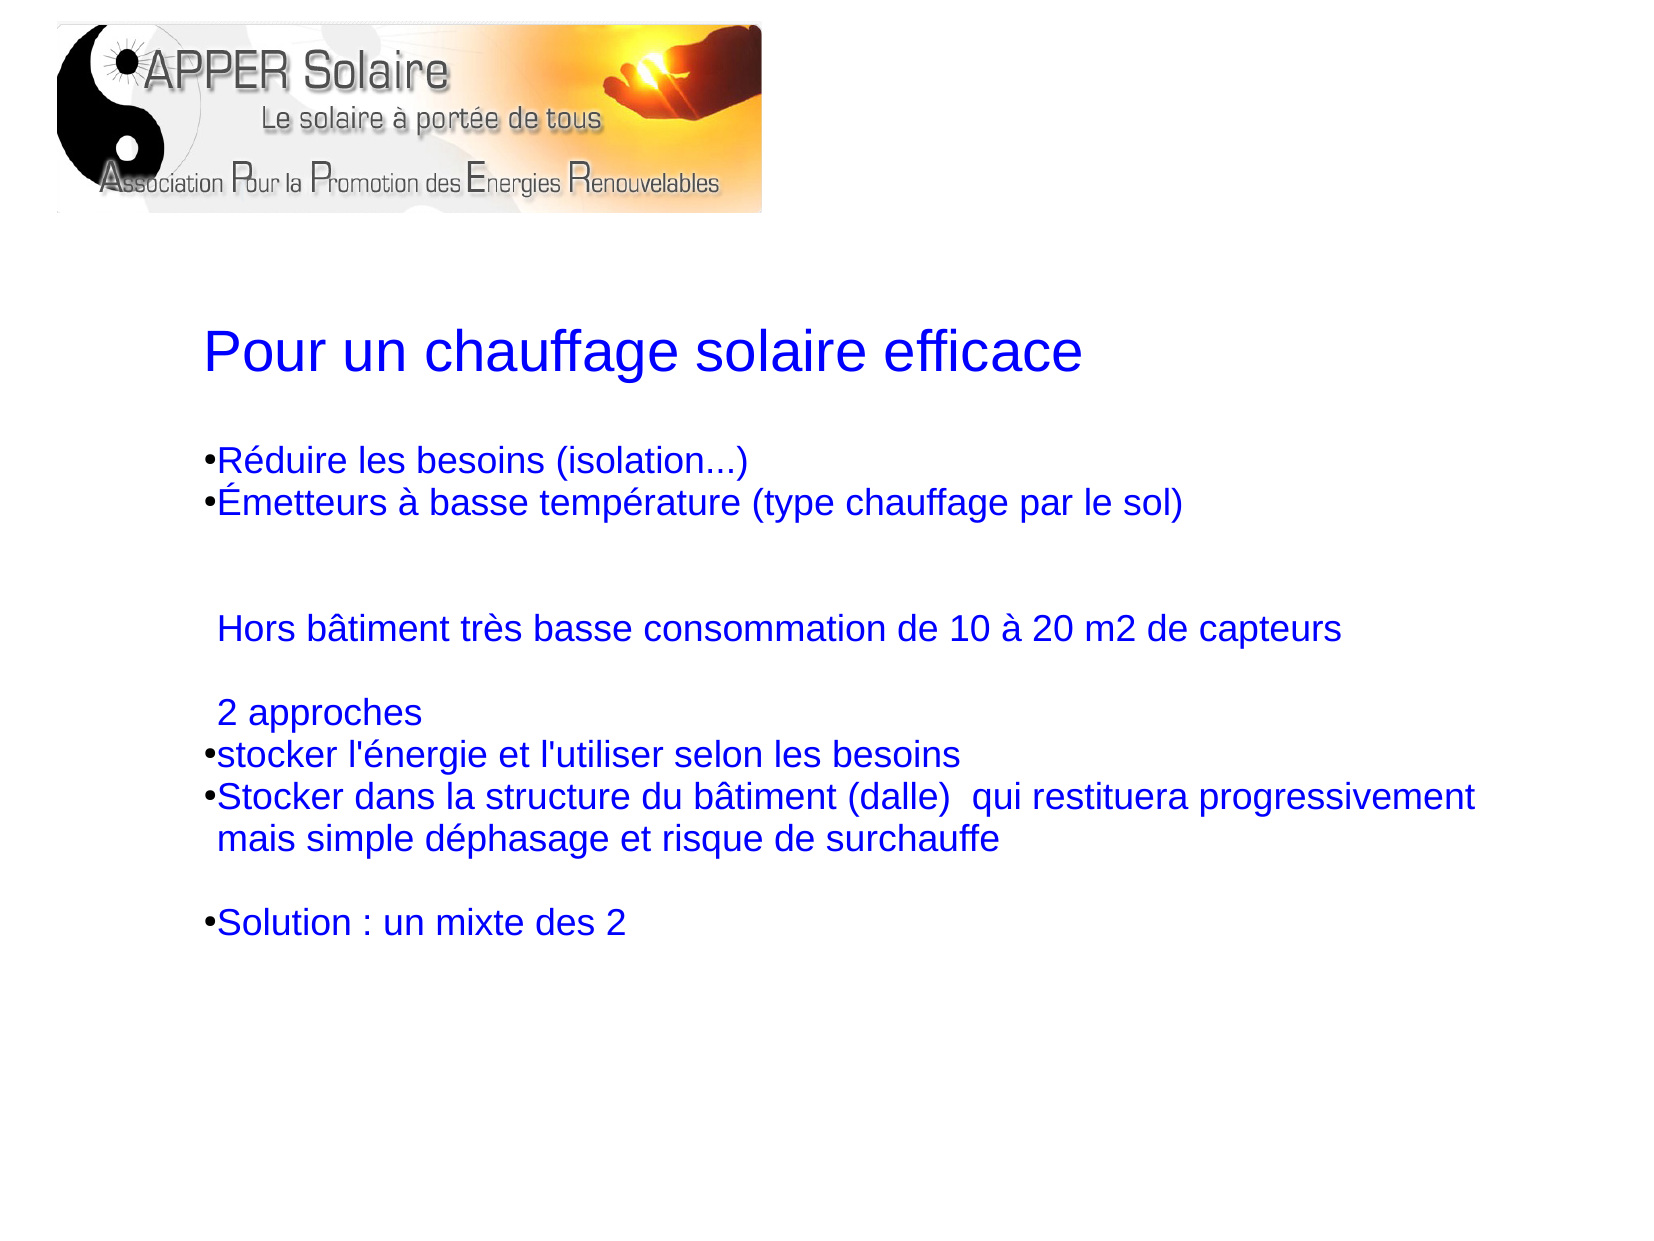

#
Pour un chauffage solaire efficace
Réduire les besoins (isolation...)
Émetteurs à basse température (type chauffage par le sol)
Hors bâtiment très basse consommation de 10 à 20 m2 de capteurs
2 approches
stocker l'énergie et l'utiliser selon les besoins
Stocker dans la structure du bâtiment (dalle) qui restituera progressivement
mais simple déphasage et risque de surchauffe
Solution : un mixte des 2